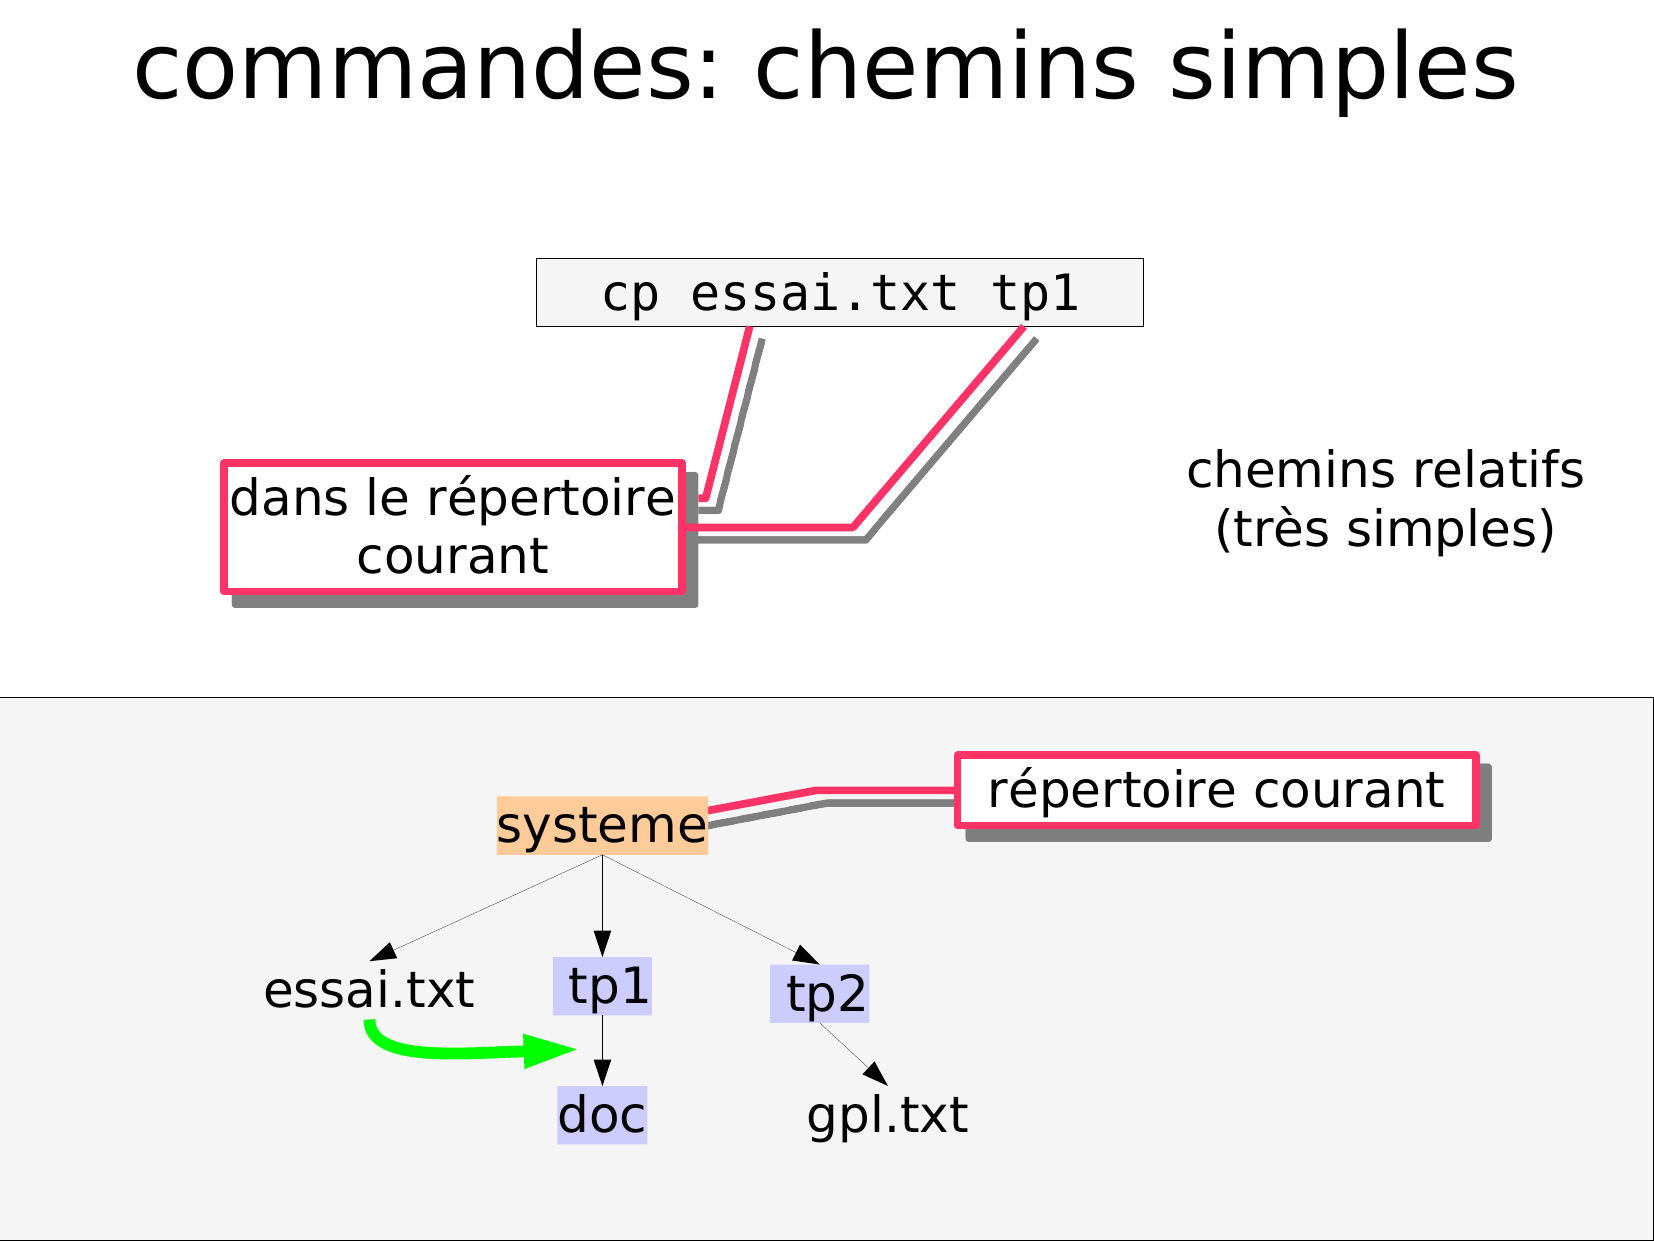

# commandes: chemins simples
cp essai.txt tp1
chemins relatifs
(très simples)
systeme
 tp1
essai.txt
 tp2
gpl.txt
doc